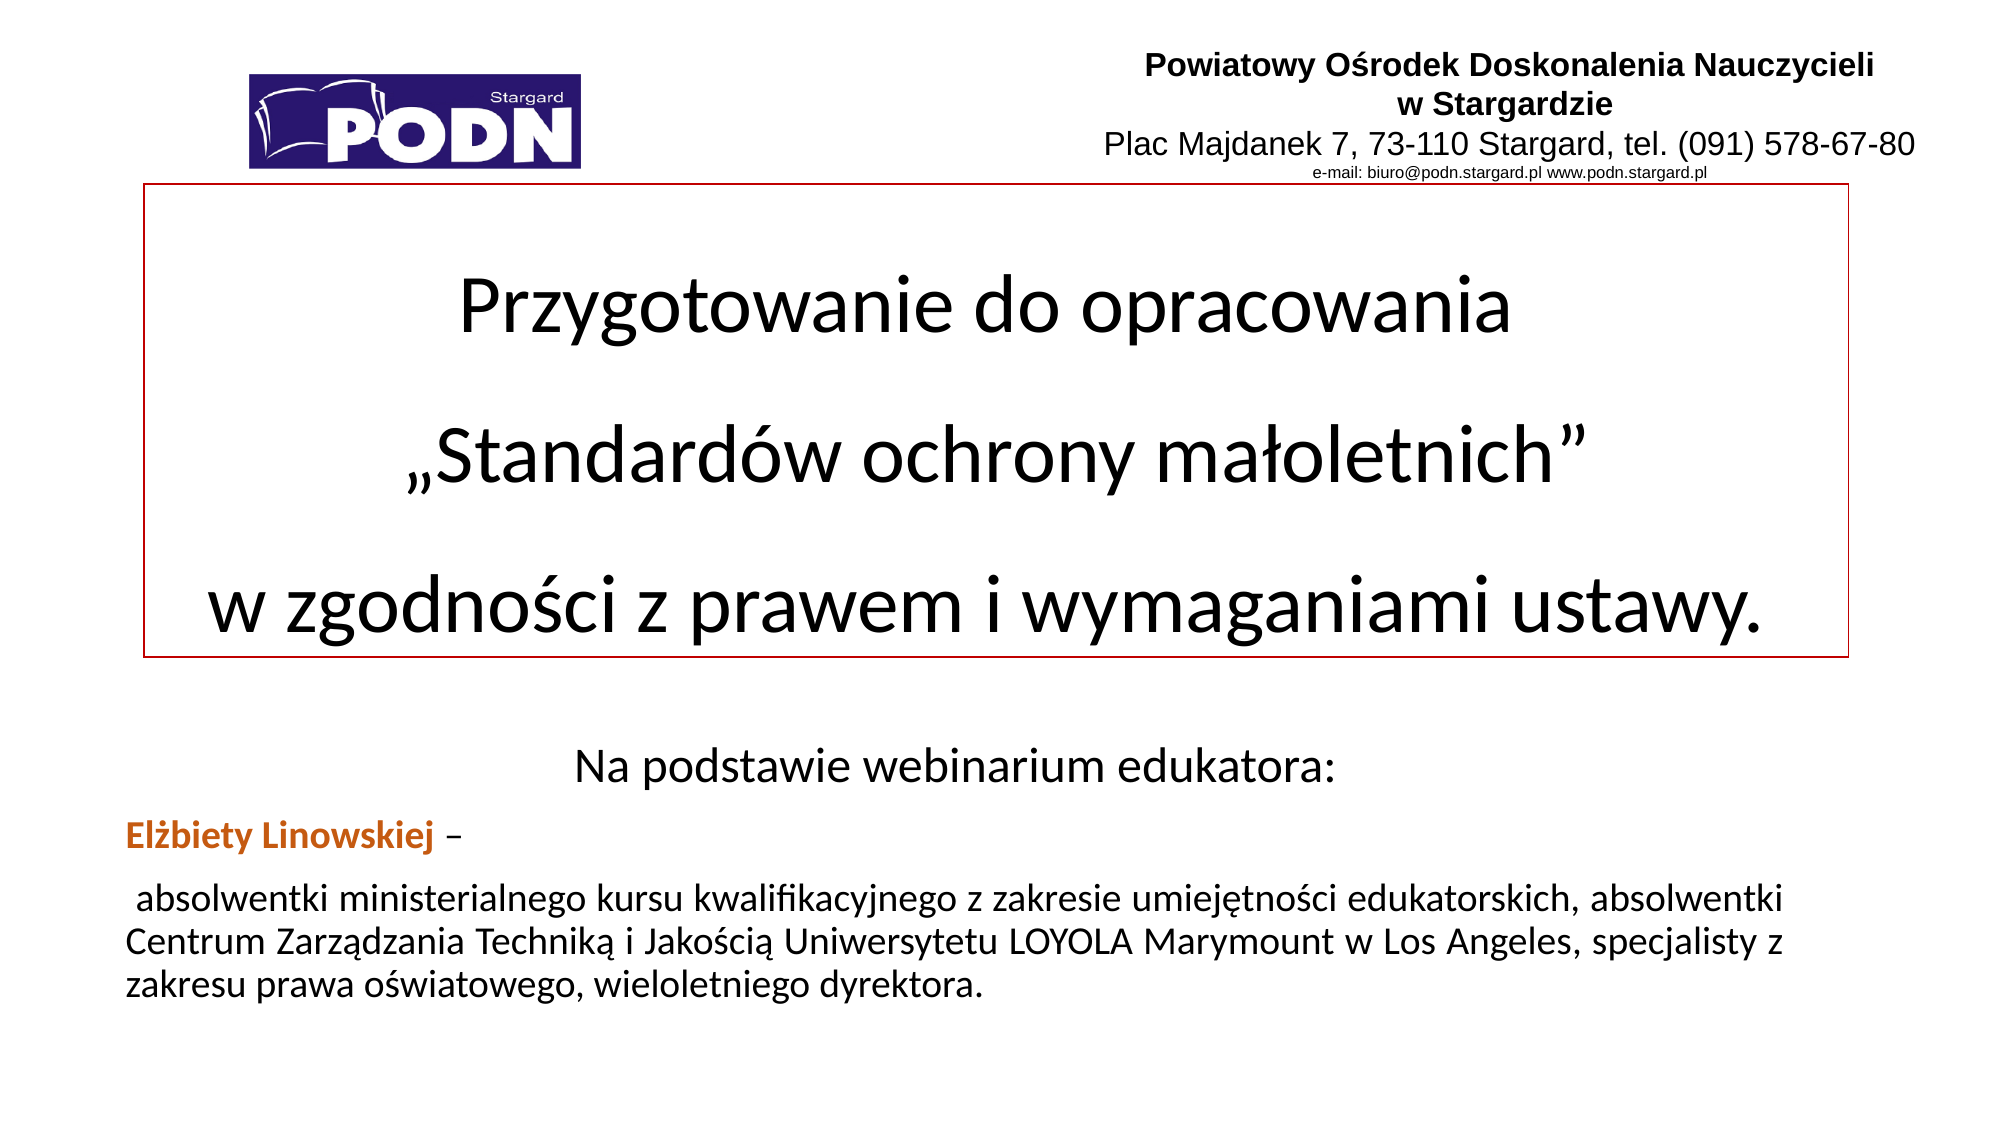

Powiatowy Ośrodek Doskonalenia Nauczycieli
w Stargardzie
Plac Majdanek 7, 73-110 Stargard, tel. (091) 578-67-80
e-mail: biuro@podn.stargard.pl www.podn.stargard.pl
# Przygotowanie do opracowania „Standardów ochrony małoletnich” w zgodności z prawem i wymaganiami ustawy.
Na podstawie webinarium edukatora:
Elżbiety Linowskiej –
 absolwentki ministerialnego kursu kwalifikacyjnego z zakresie umiejętności edukatorskich, absolwentki Centrum Zarządzania Techniką i Jakością Uniwersytetu LOYOLA Marymount w Los Angeles, specjalisty z zakresu prawa oświatowego, wieloletniego dyrektora.